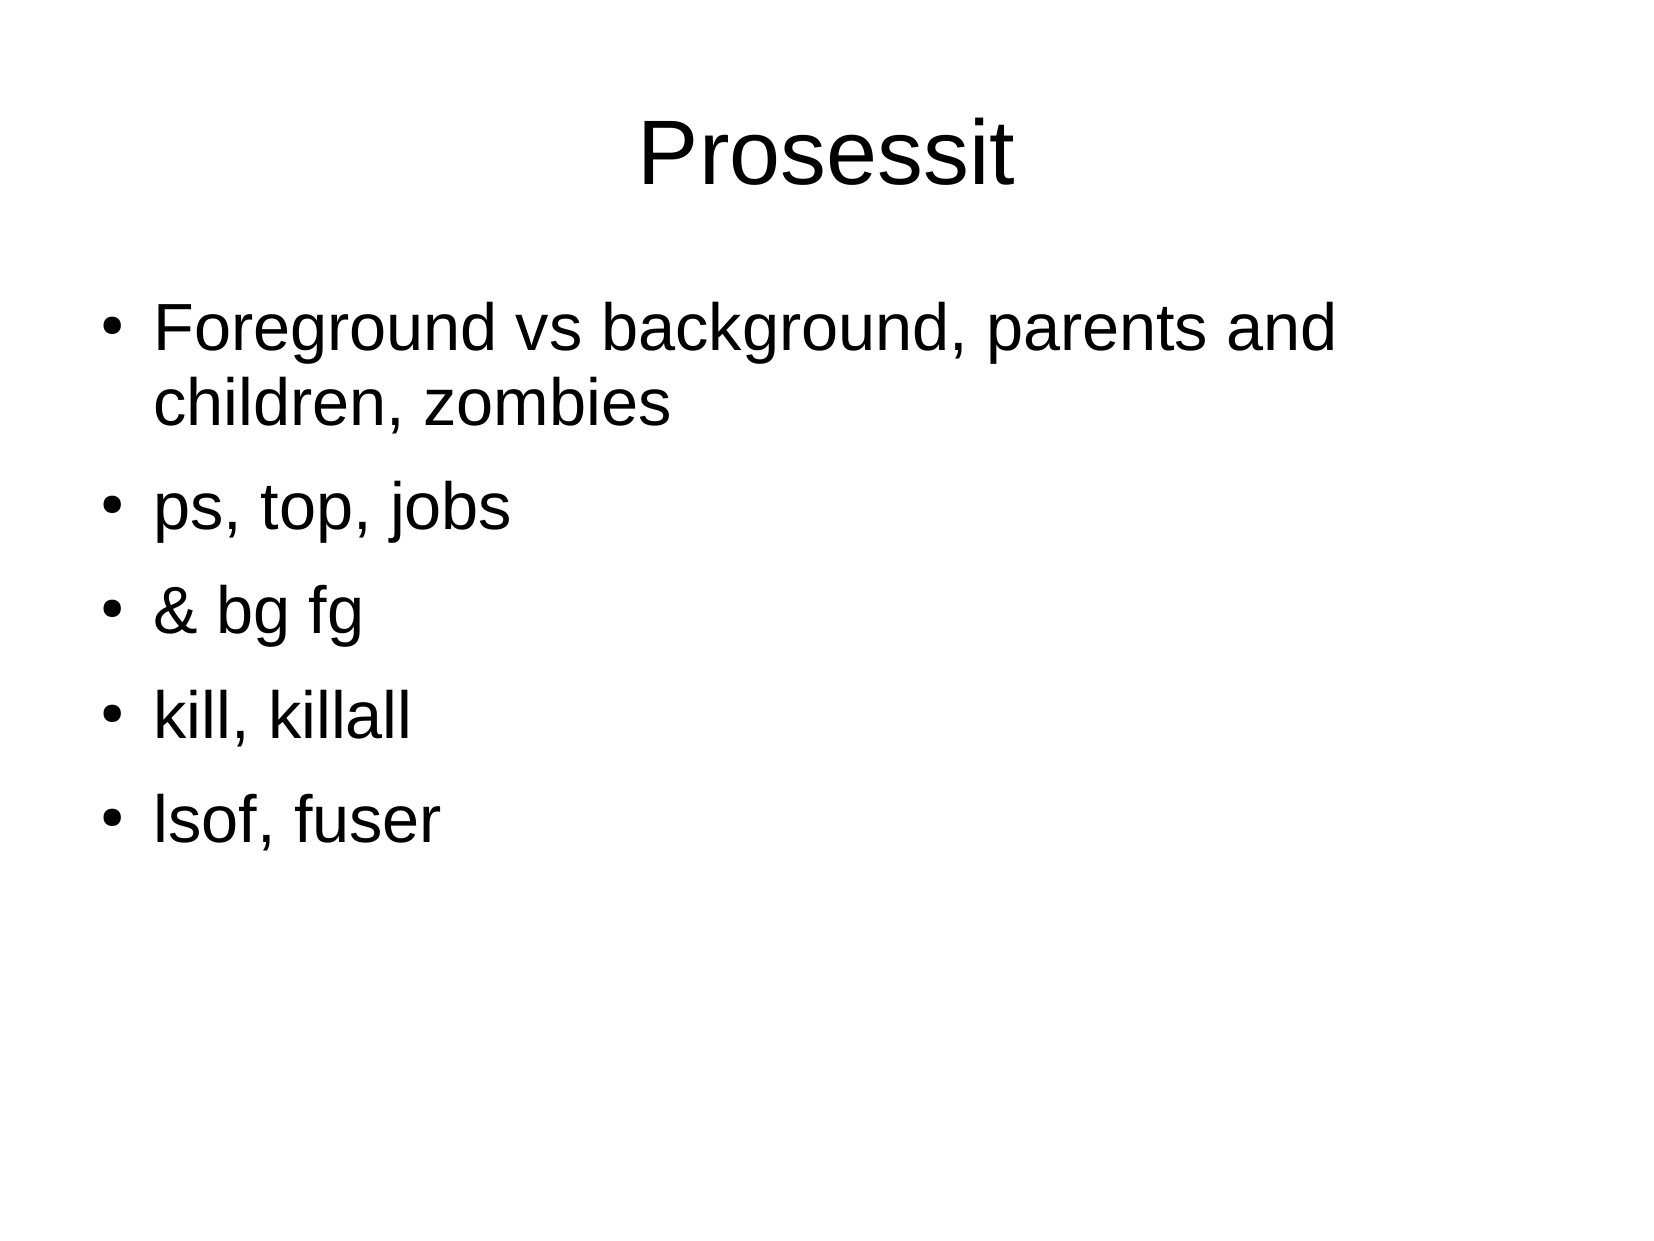

# Prosessit
Foreground vs background, parents and children, zombies
ps, top, jobs
& bg fg
kill, killall
lsof, fuser